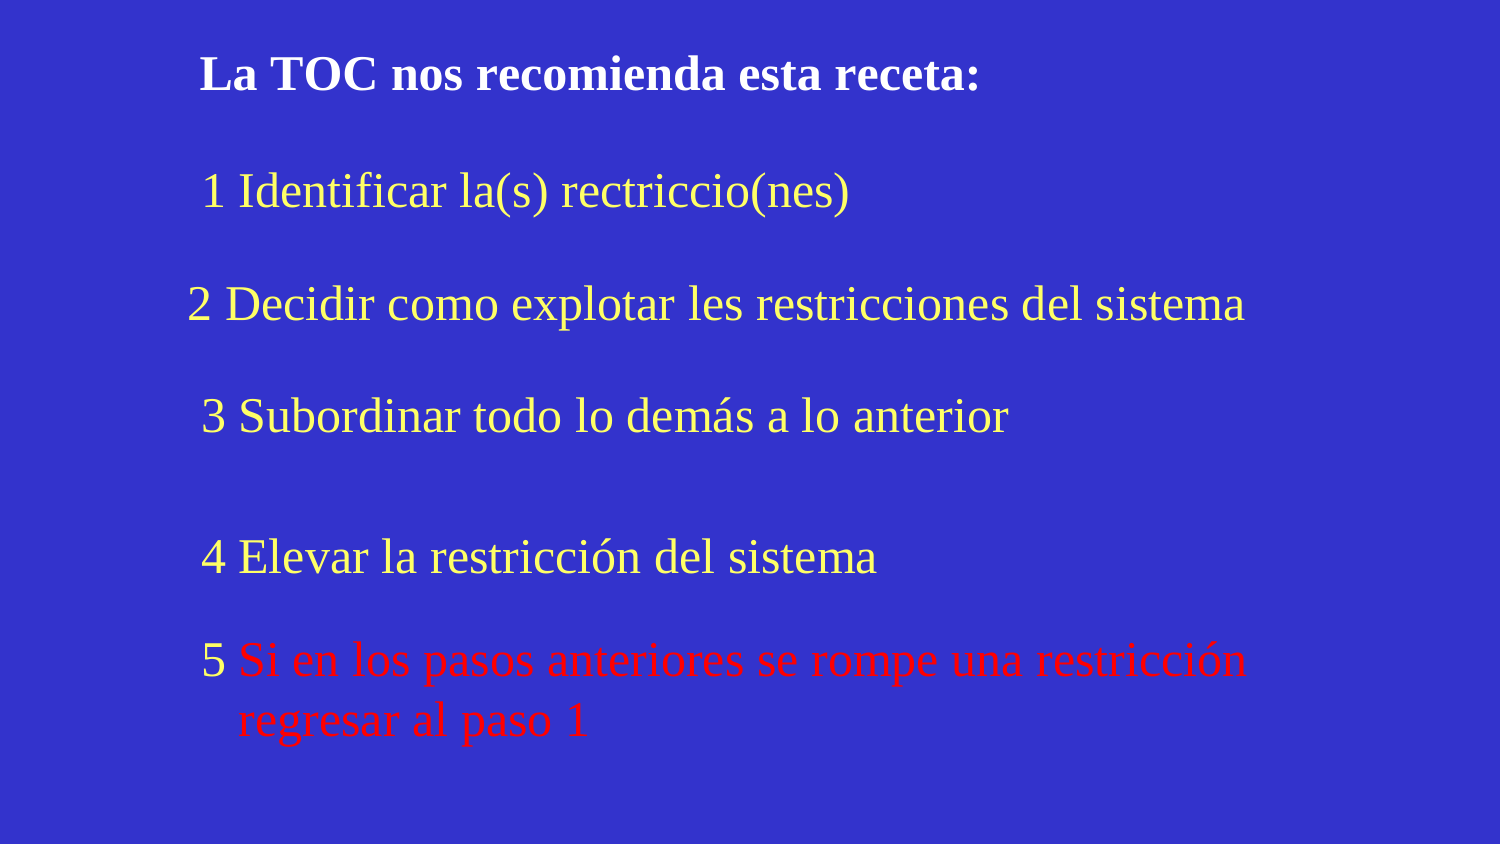

La TOC nos recomienda esta receta:
1 Identificar la(s) rectriccio(nes)
2 Decidir como explotar les restricciones del sistema
3 Subordinar todo lo demás a lo anterior
4 Elevar la restricción del sistema
5 Si en los pasos anteriores se rompe una restricción
 regresar al paso 1